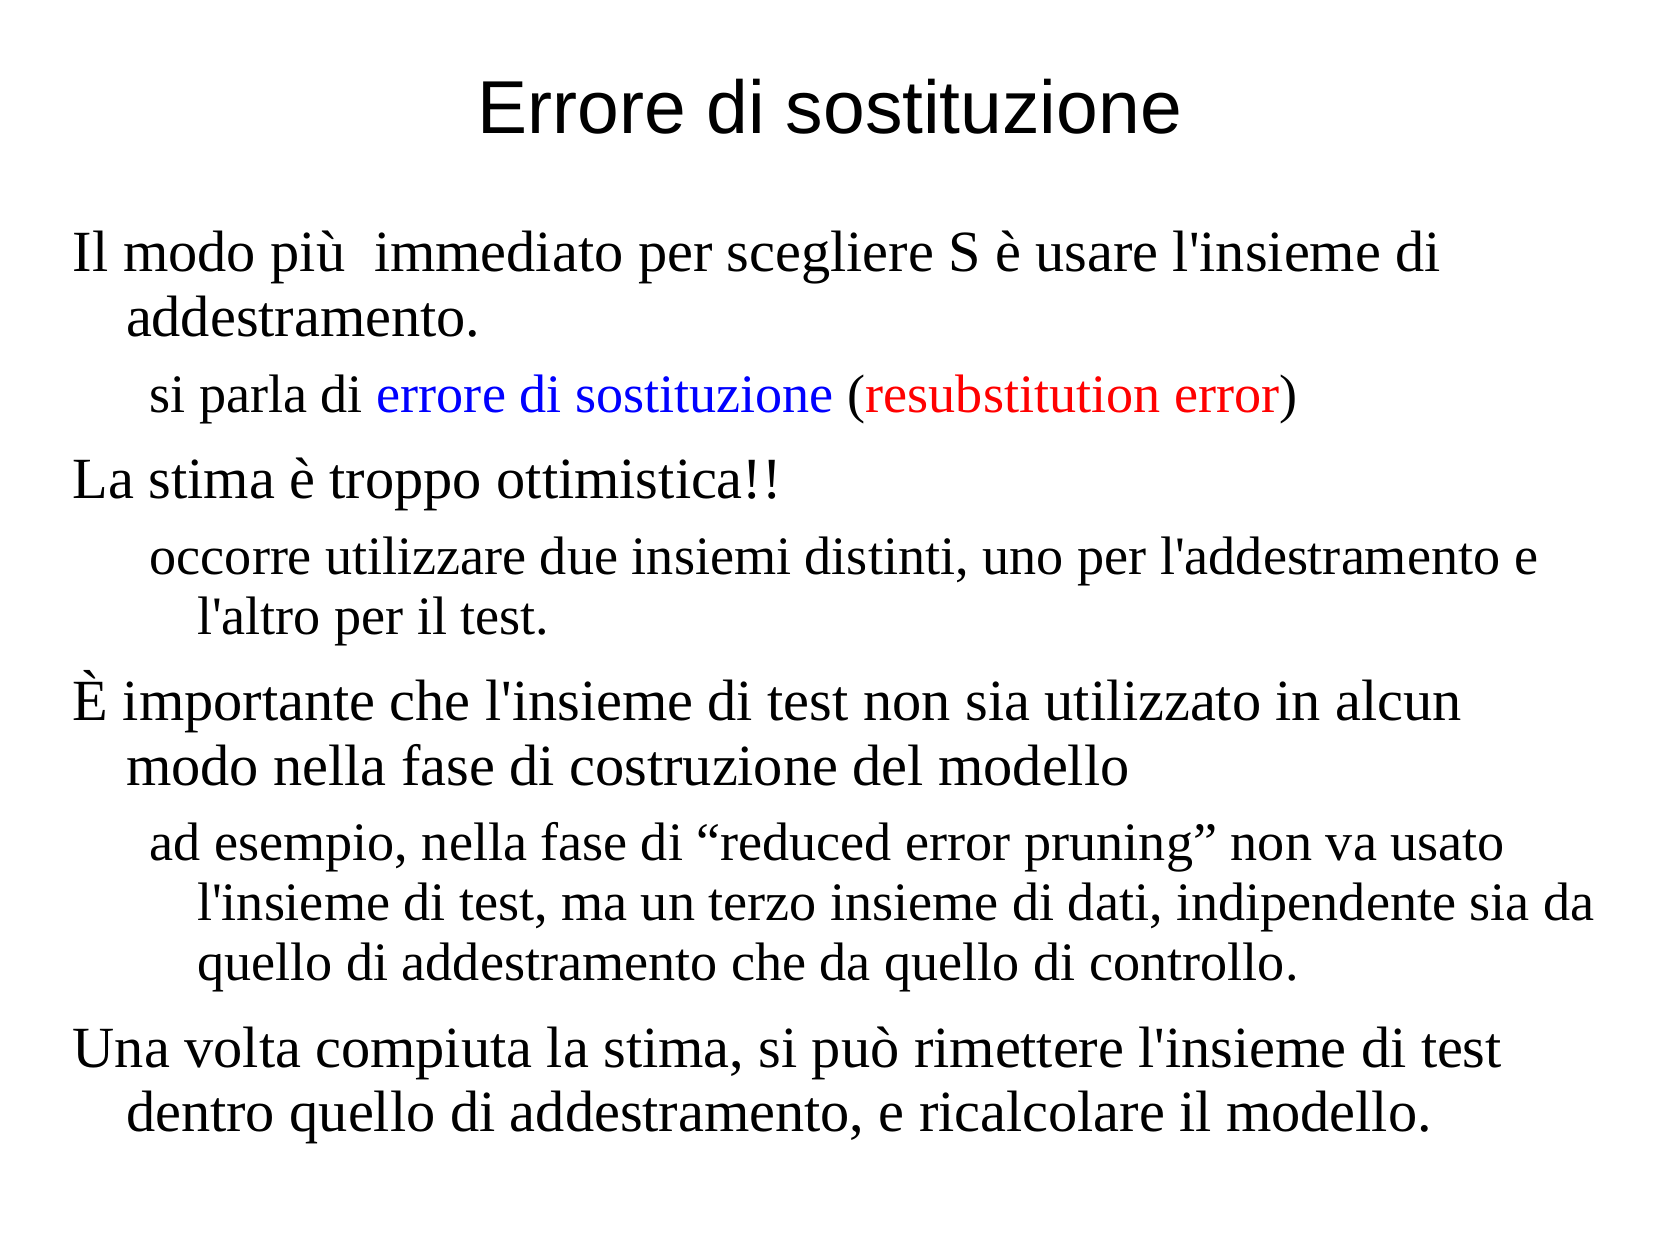

# Errore di sostituzione
Il modo più immediato per scegliere S è usare l'insieme di addestramento.
si parla di errore di sostituzione (resubstitution error)
La stima è troppo ottimistica!!
occorre utilizzare due insiemi distinti, uno per l'addestramento e l'altro per il test.
È importante che l'insieme di test non sia utilizzato in alcun modo nella fase di costruzione del modello
ad esempio, nella fase di “reduced error pruning” non va usato l'insieme di test, ma un terzo insieme di dati, indipendente sia da quello di addestramento che da quello di controllo.
Una volta compiuta la stima, si può rimettere l'insieme di test dentro quello di addestramento, e ricalcolare il modello.